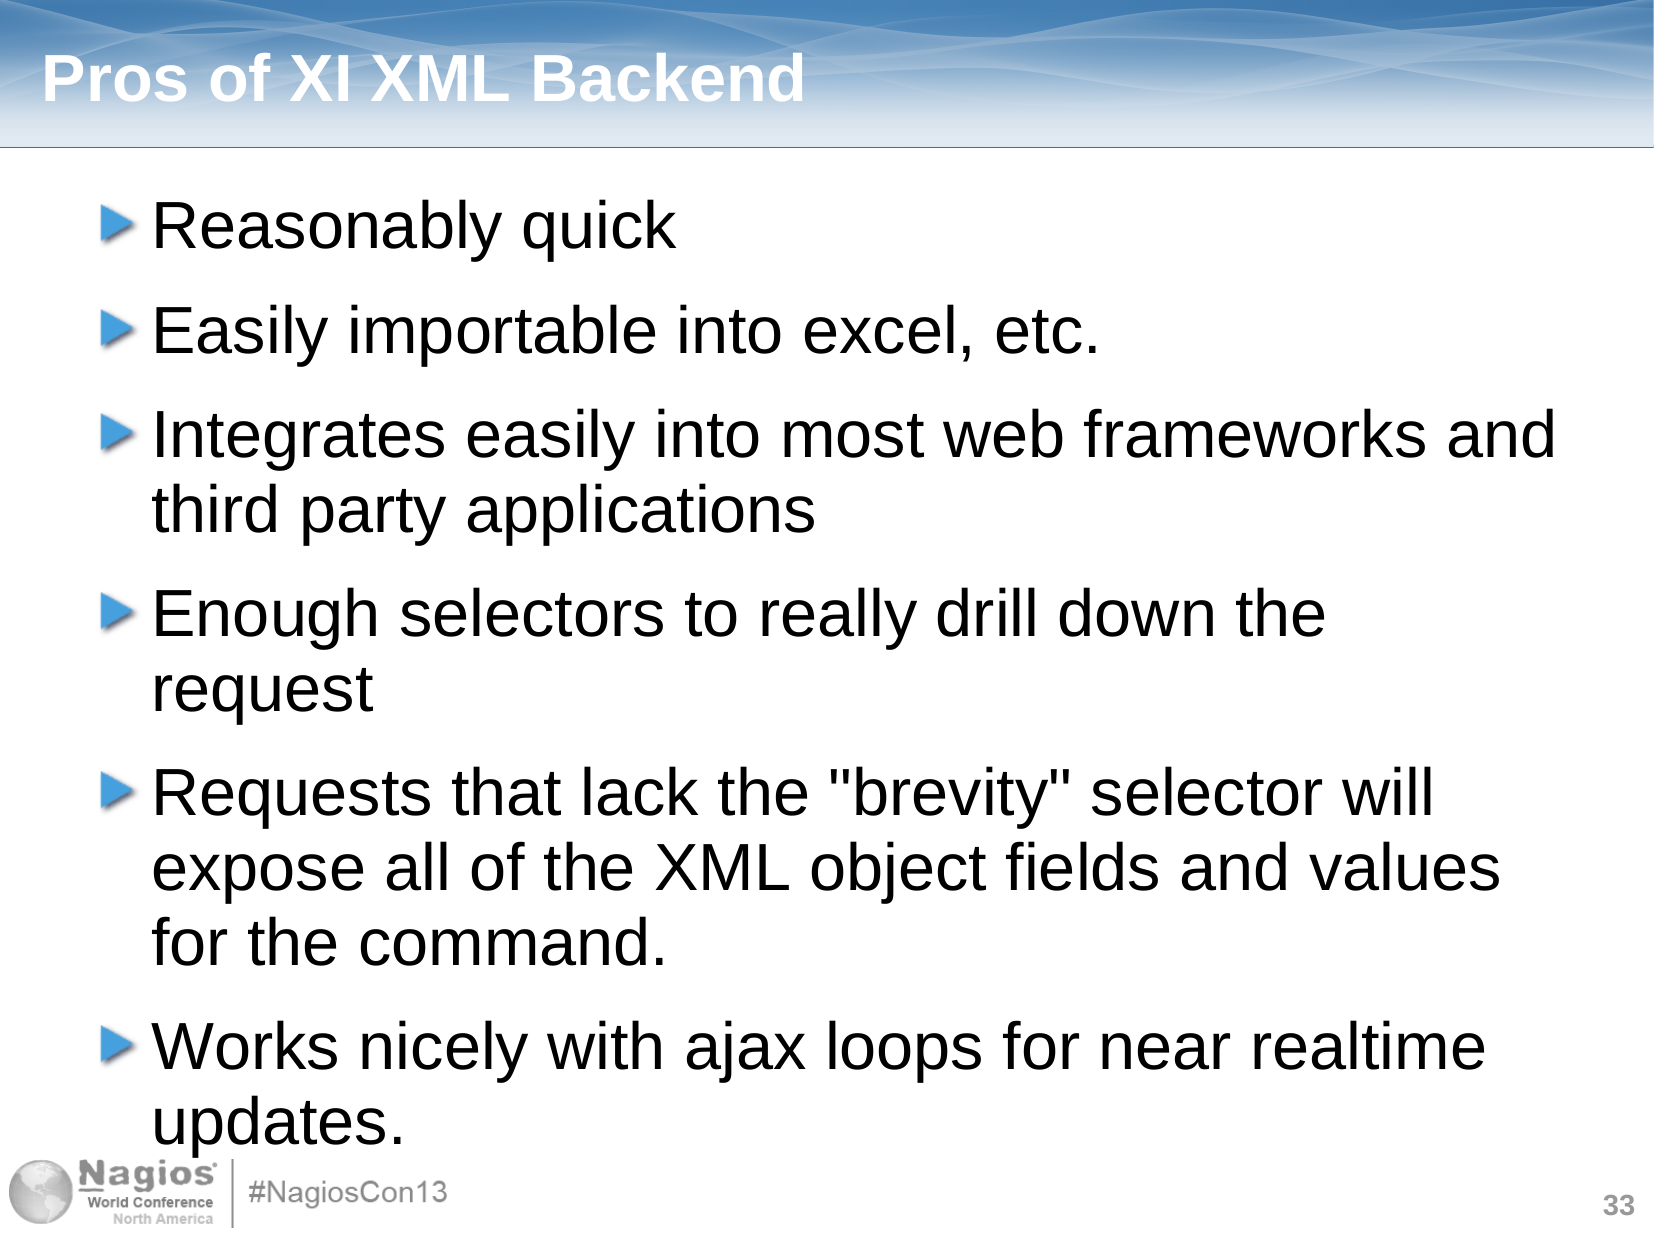

# Pros of XI XML Backend
Reasonably quick
Easily importable into excel, etc.
Integrates easily into most web frameworks and third party applications
Enough selectors to really drill down the request
Requests that lack the "brevity" selector will expose all of the XML object fields and values for the command.
Works nicely with ajax loops for near realtime updates.
33